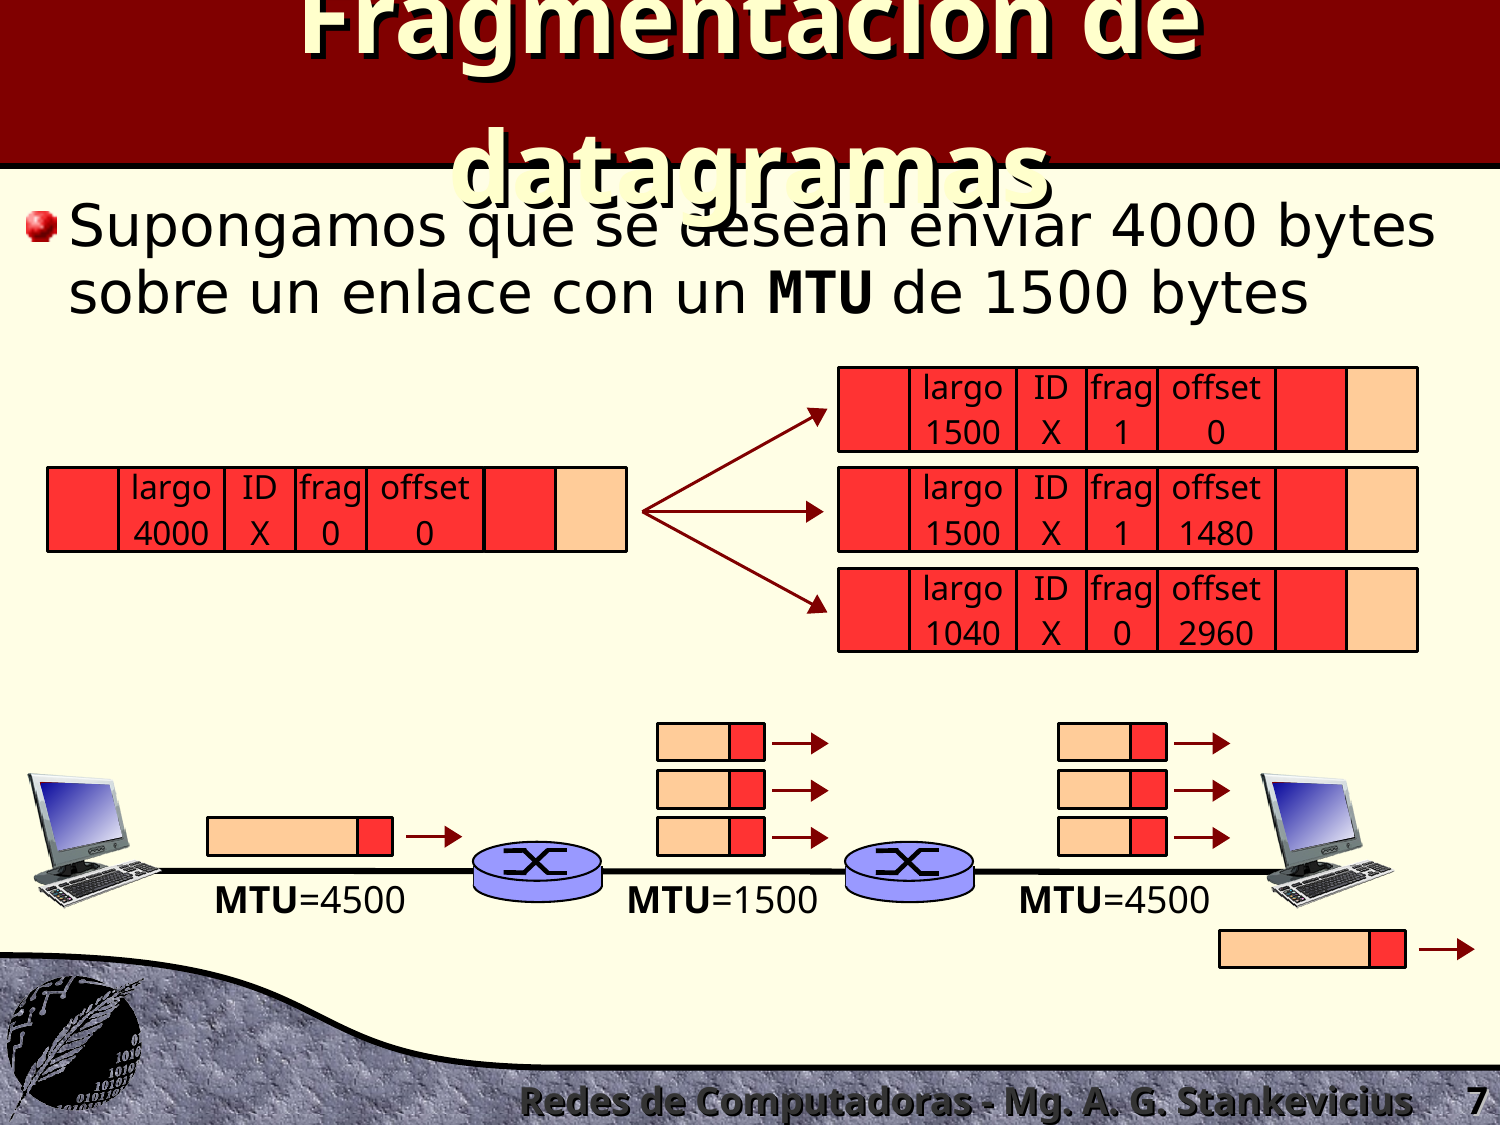

Fragmentación de datagramas
# Supongamos que se desean enviar 4000 bytes sobre un enlace con un MTU de 1500 bytes
largo
1500
ID
X
frag
1
offset
0
largo
1500
ID
X
frag
1
offset
1480
largo
1040
ID
X
frag
0
offset
2960
largo
4000
ID
X
frag
0
offset
0
MTU=4500
MTU=1500
MTU=4500
7